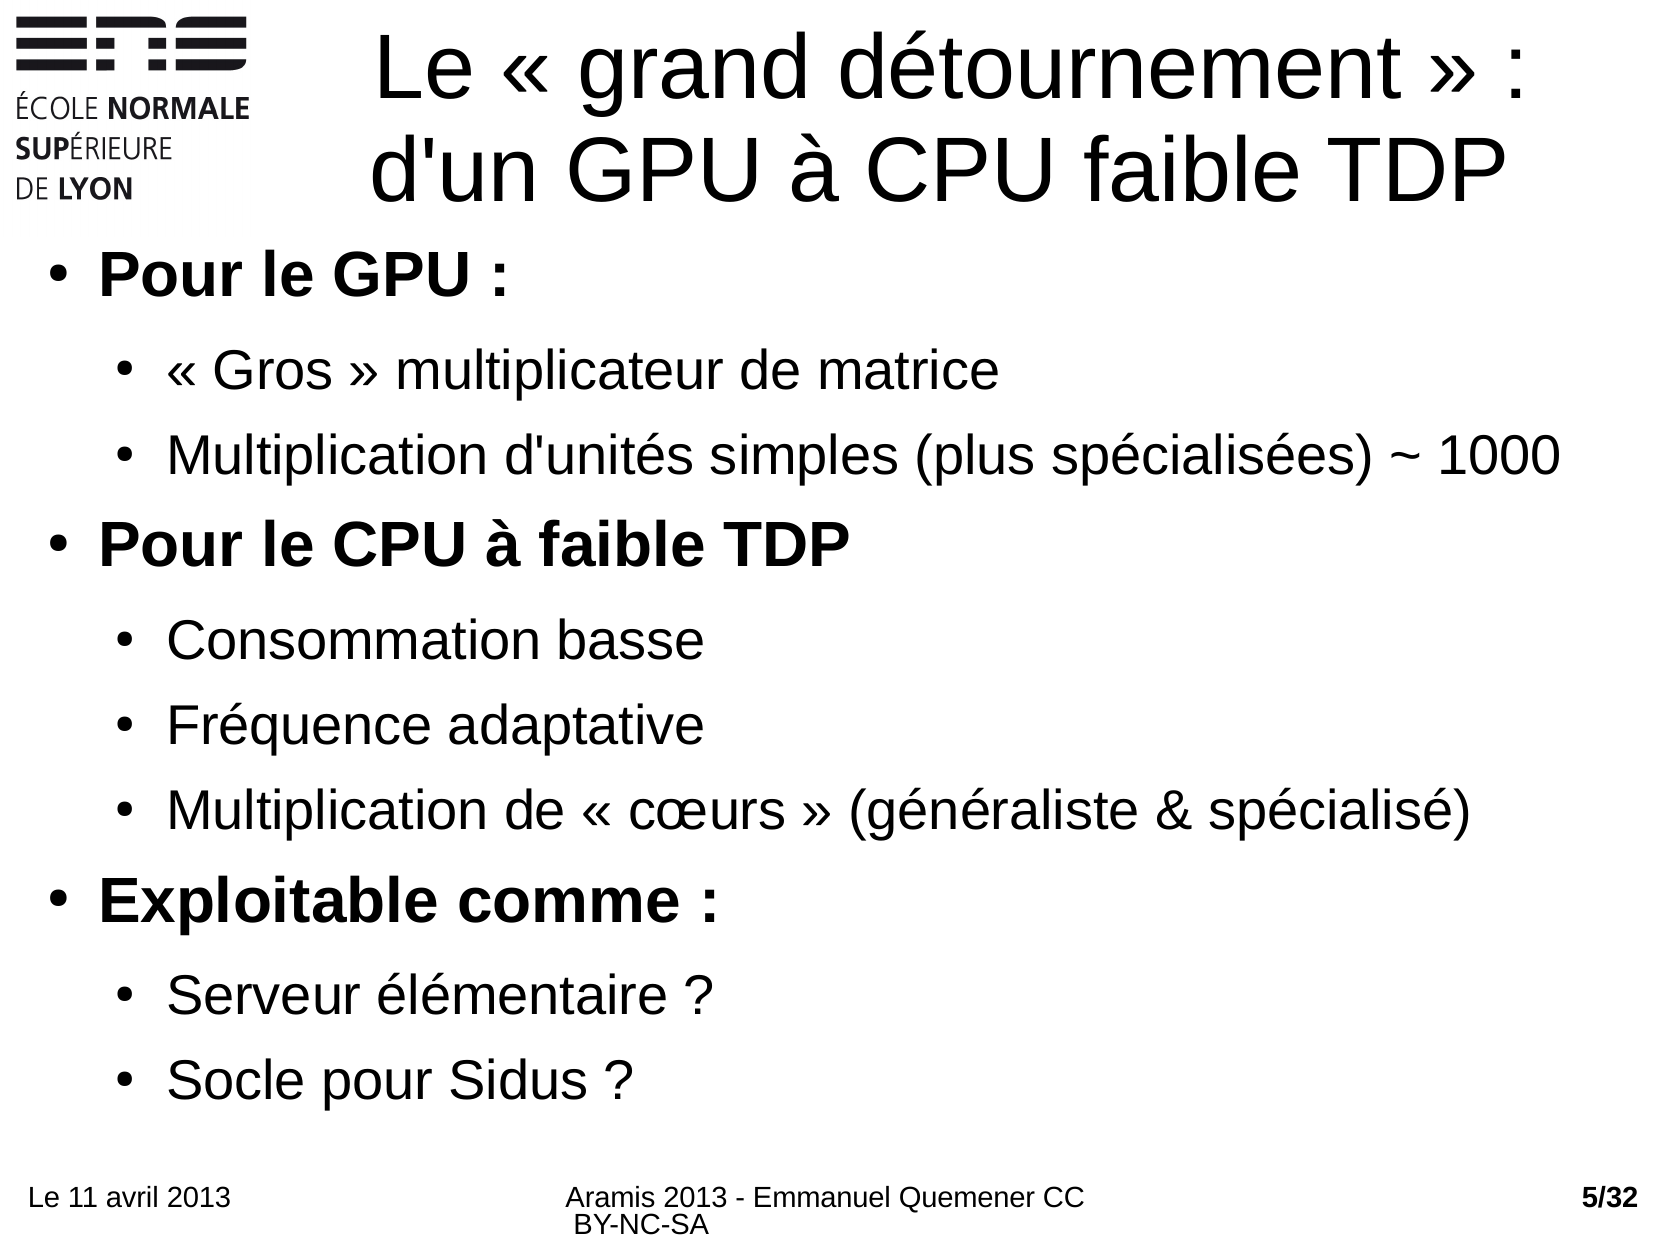

# Le « grand détournement » : d'un GPU à CPU faible TDP
Pour le GPU :
« Gros » multiplicateur de matrice
Multiplication d'unités simples (plus spécialisées) ~ 1000
Pour le CPU à faible TDP
Consommation basse
Fréquence adaptative
Multiplication de « cœurs » (généraliste & spécialisé)
Exploitable comme :
Serveur élémentaire ?
Socle pour Sidus ?
Le 11 avril 2013
Aramis 2013 - Emmanuel Quemener CC BY-NC-SA
5